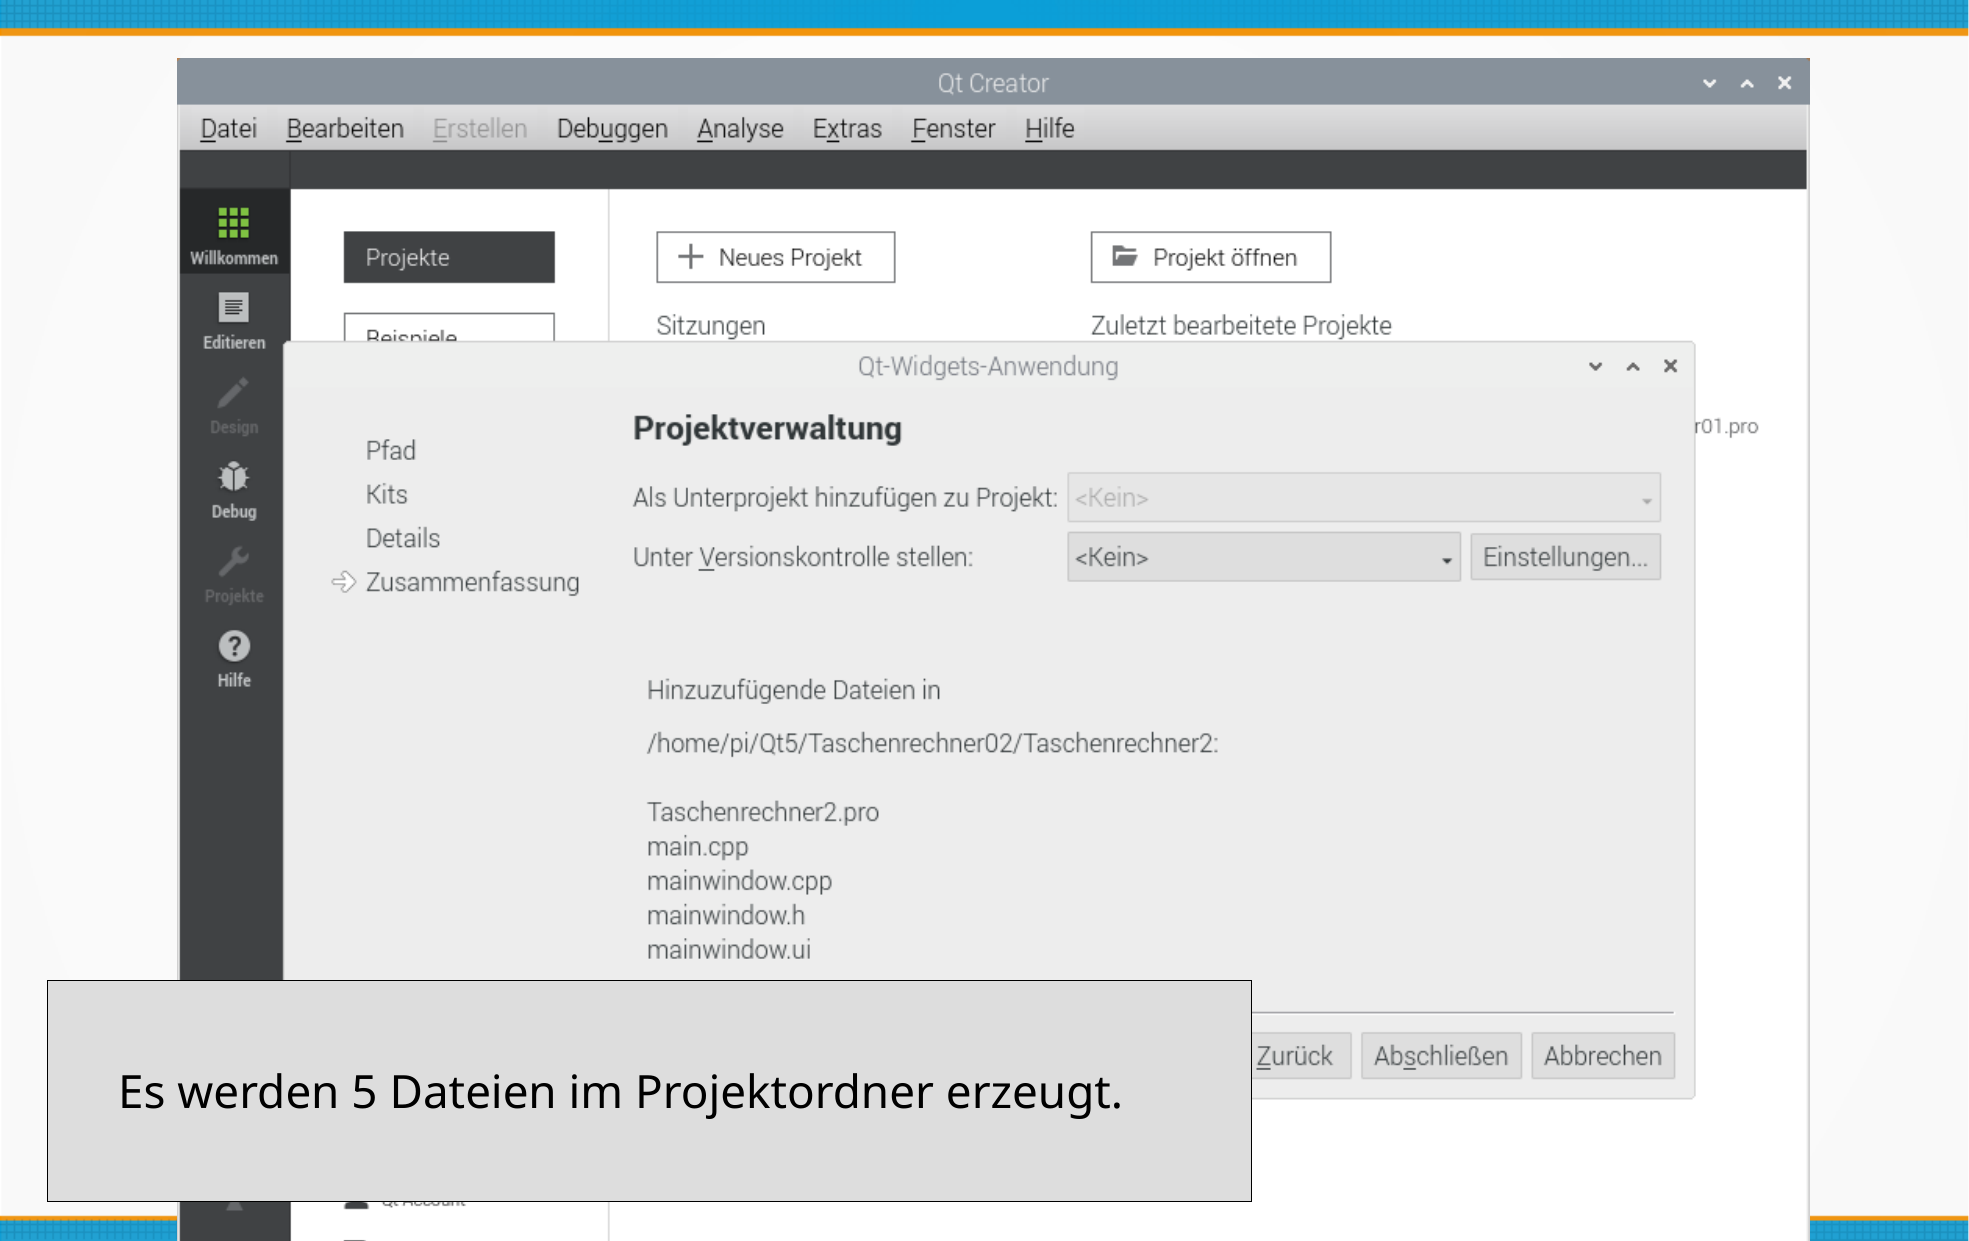

Es werden 5 Dateien im Projektordner erzeugt.